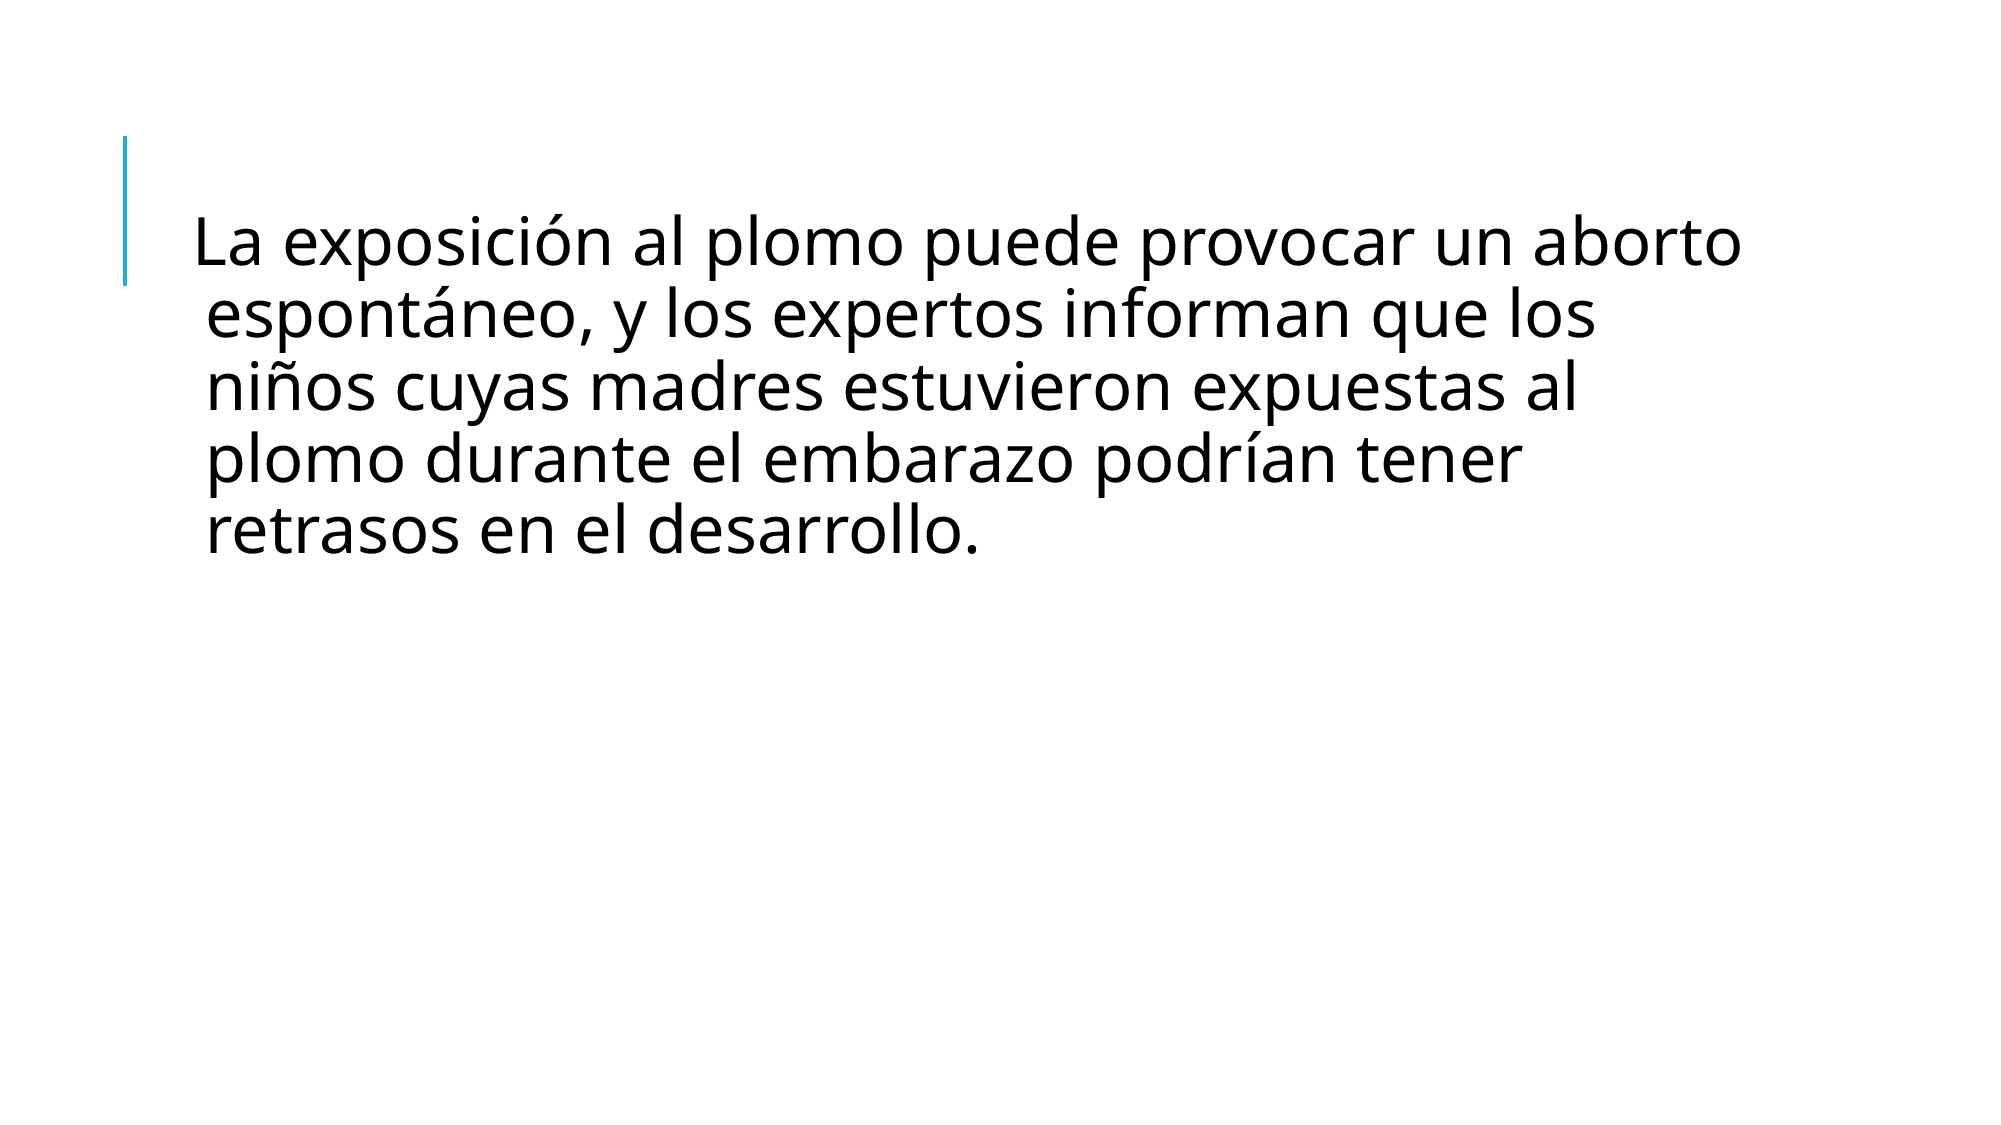

# La exposición al plomo puede provocar un aborto espontáneo, y los expertos informan que los niños cuyas madres estuvieron expuestas al plomo durante el embarazo podrían tener retrasos en el desarrollo.